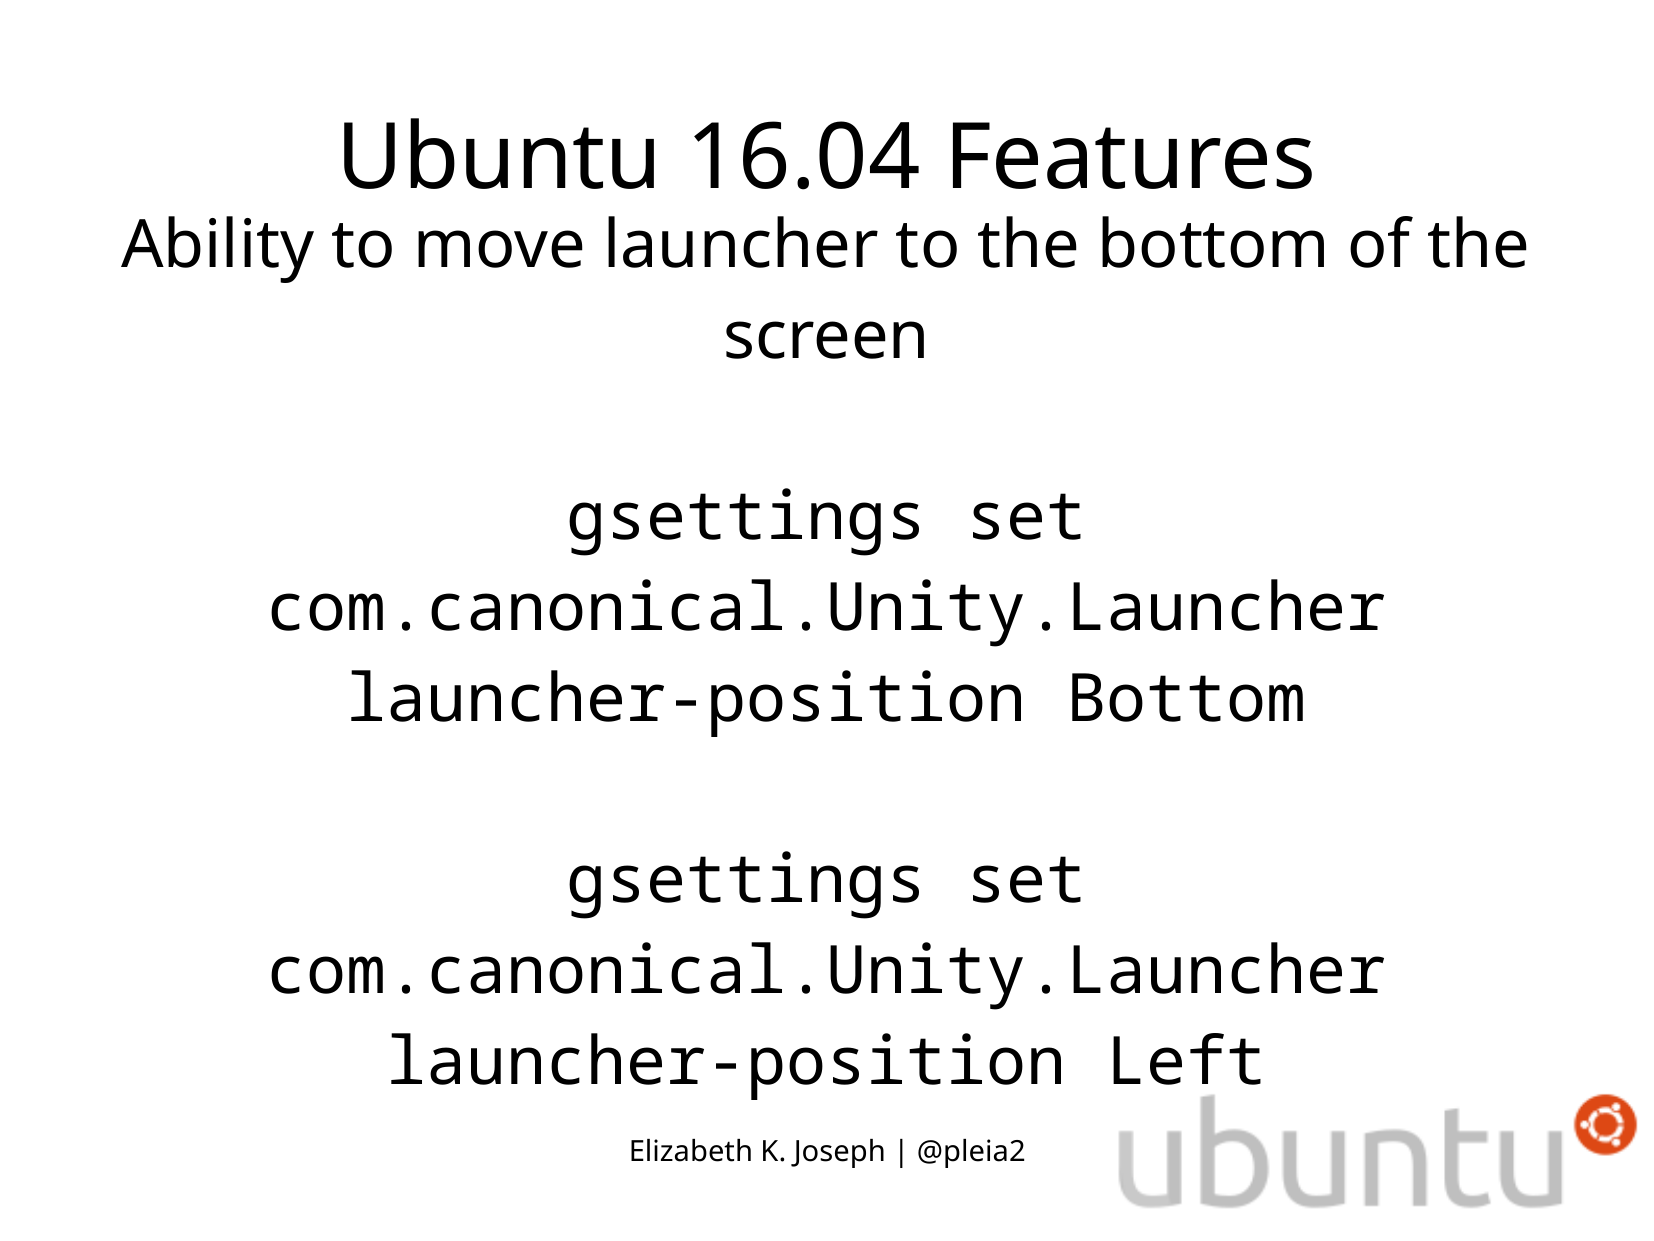

# Ubuntu 16.04 Features
Ability to move launcher to the bottom of the screen
gsettings set com.canonical.Unity.Launcher launcher-position Bottom
gsettings set com.canonical.Unity.Launcher launcher-position Left
Elizabeth K. Joseph | @pleia2